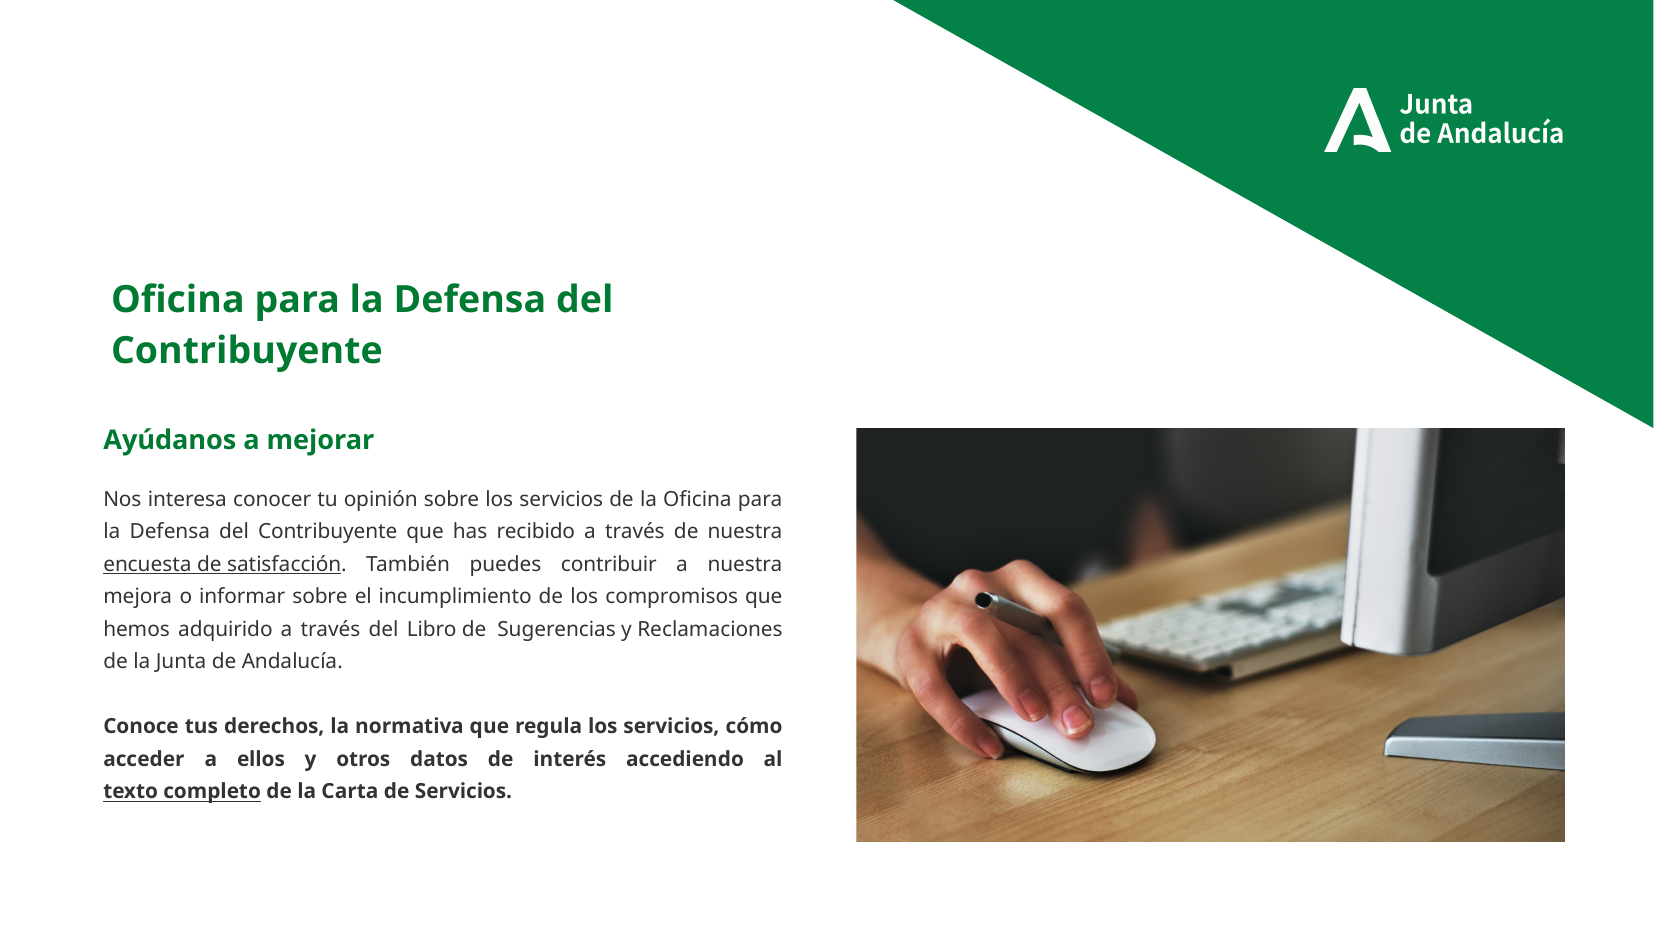

Oficina para la Defensa del Contribuyente
Ayúdanos a mejorar
Nos interesa conocer tu opinión sobre los servicios de la Oficina para la Defensa del Contribuyente que has recibido a través de nuestra encuesta de satisfacción. También puedes contribuir a nuestra mejora o informar sobre el incumplimiento de los compromisos que hemos adquirido a través del Libro de Sugerencias y Reclamaciones de la Junta de Andalucía.
Conoce tus derechos, la normativa que regula los servicios, cómo acceder a ellos y otros datos de interés accediendo al texto completo de la Carta de Servicios.